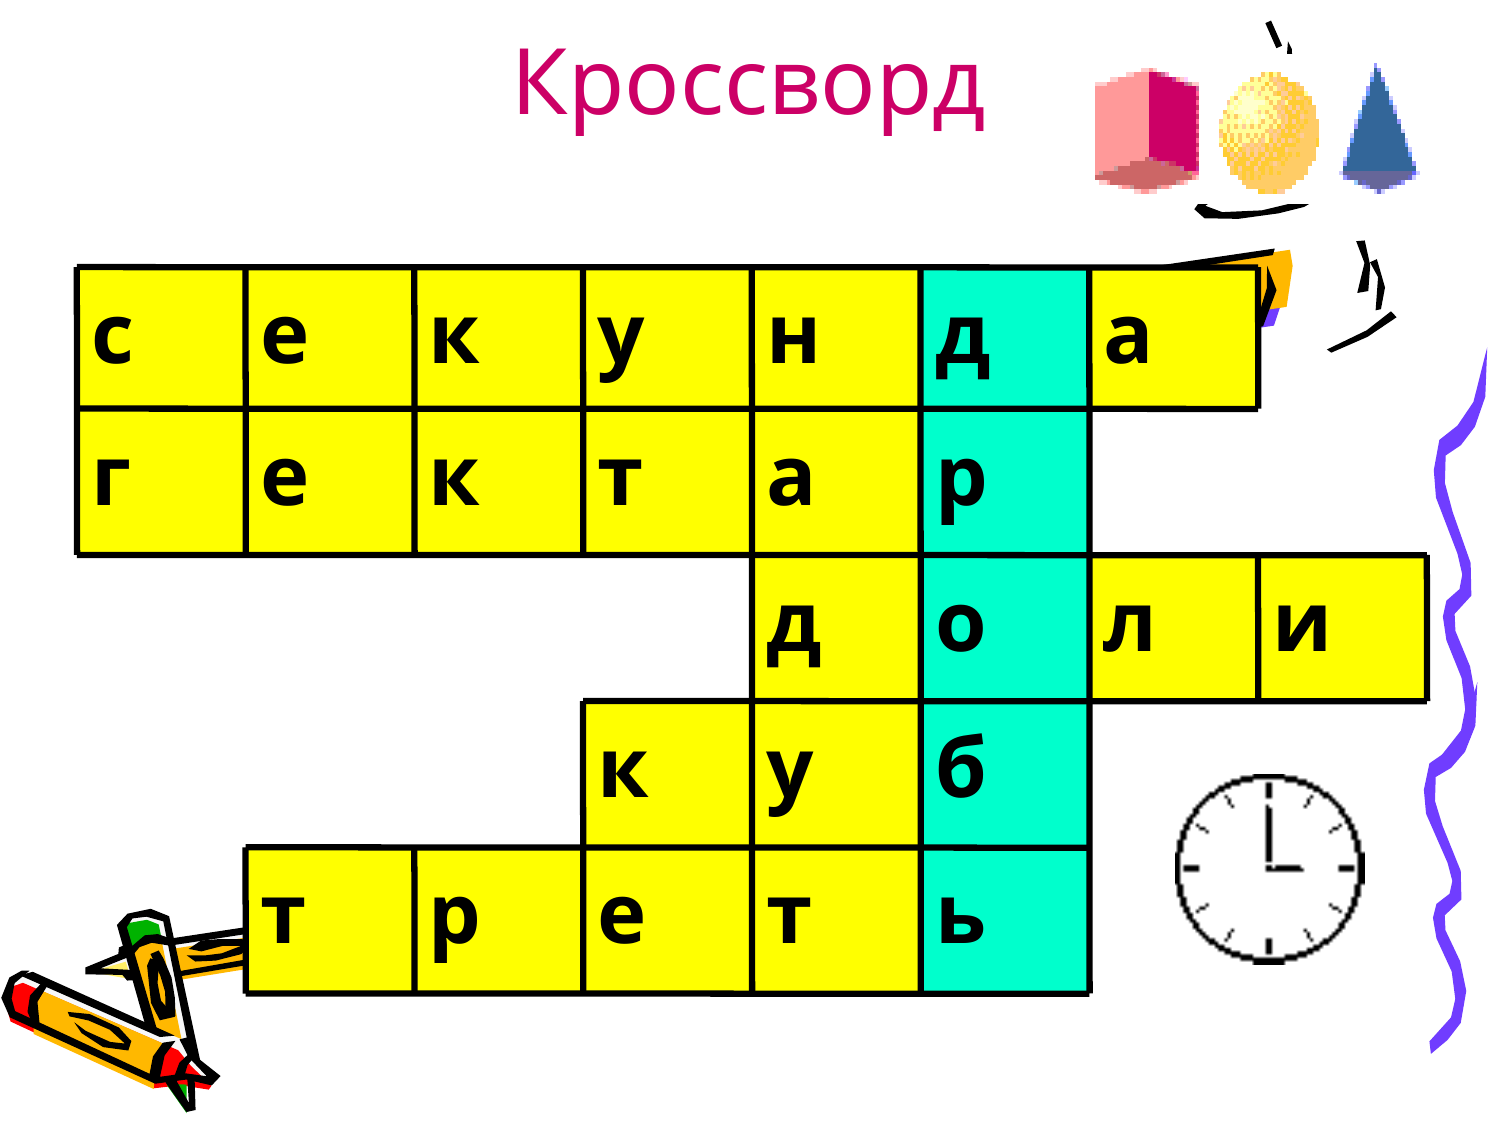

Кроссворд
с
е
к
у
н
д
а
г
е
к
т
а
р
д
о
л
и
к
у
б
т
р
е
т
ь